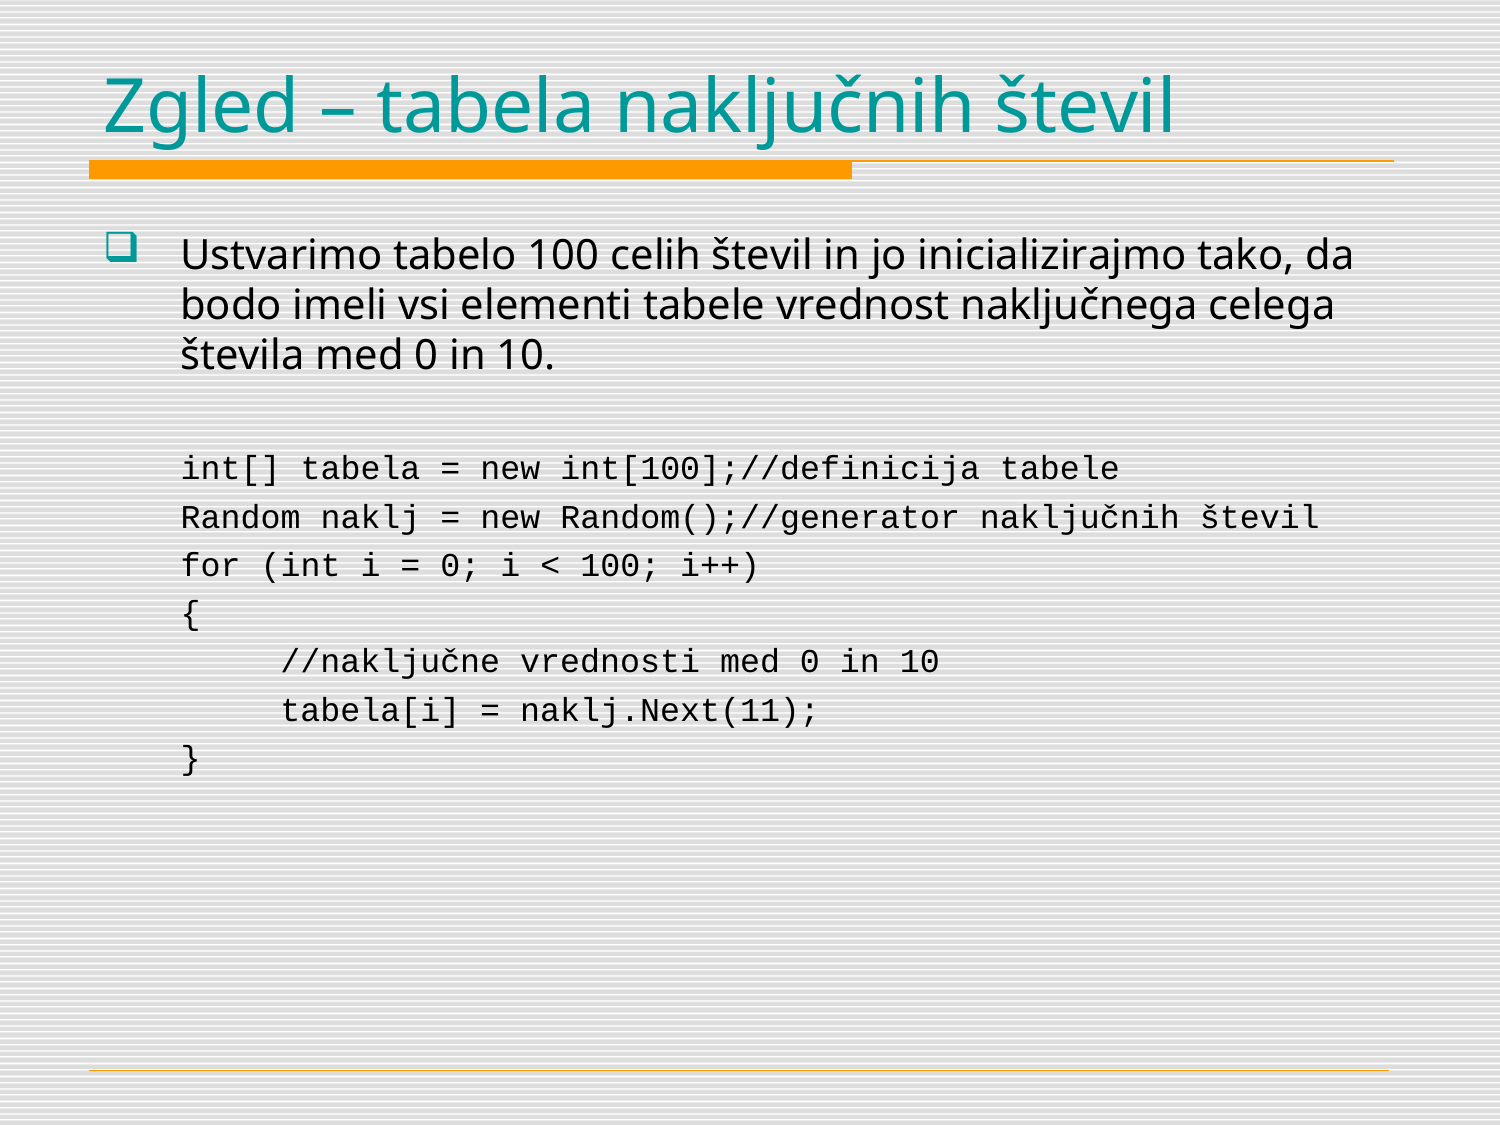

# Zgled – tabela naključnih števil
Ustvarimo tabelo 100 celih števil in jo inicializirajmo tako, da bodo imeli vsi elementi tabele vrednost naključnega celega števila med 0 in 10.
int[] tabela = new int[100];//definicija tabele
Random naklj = new Random();//generator naključnih števil
for (int i = 0; i < 100; i++)
{
 //naključne vrednosti med 0 in 10
 tabela[i] = naklj.Next(11);
}